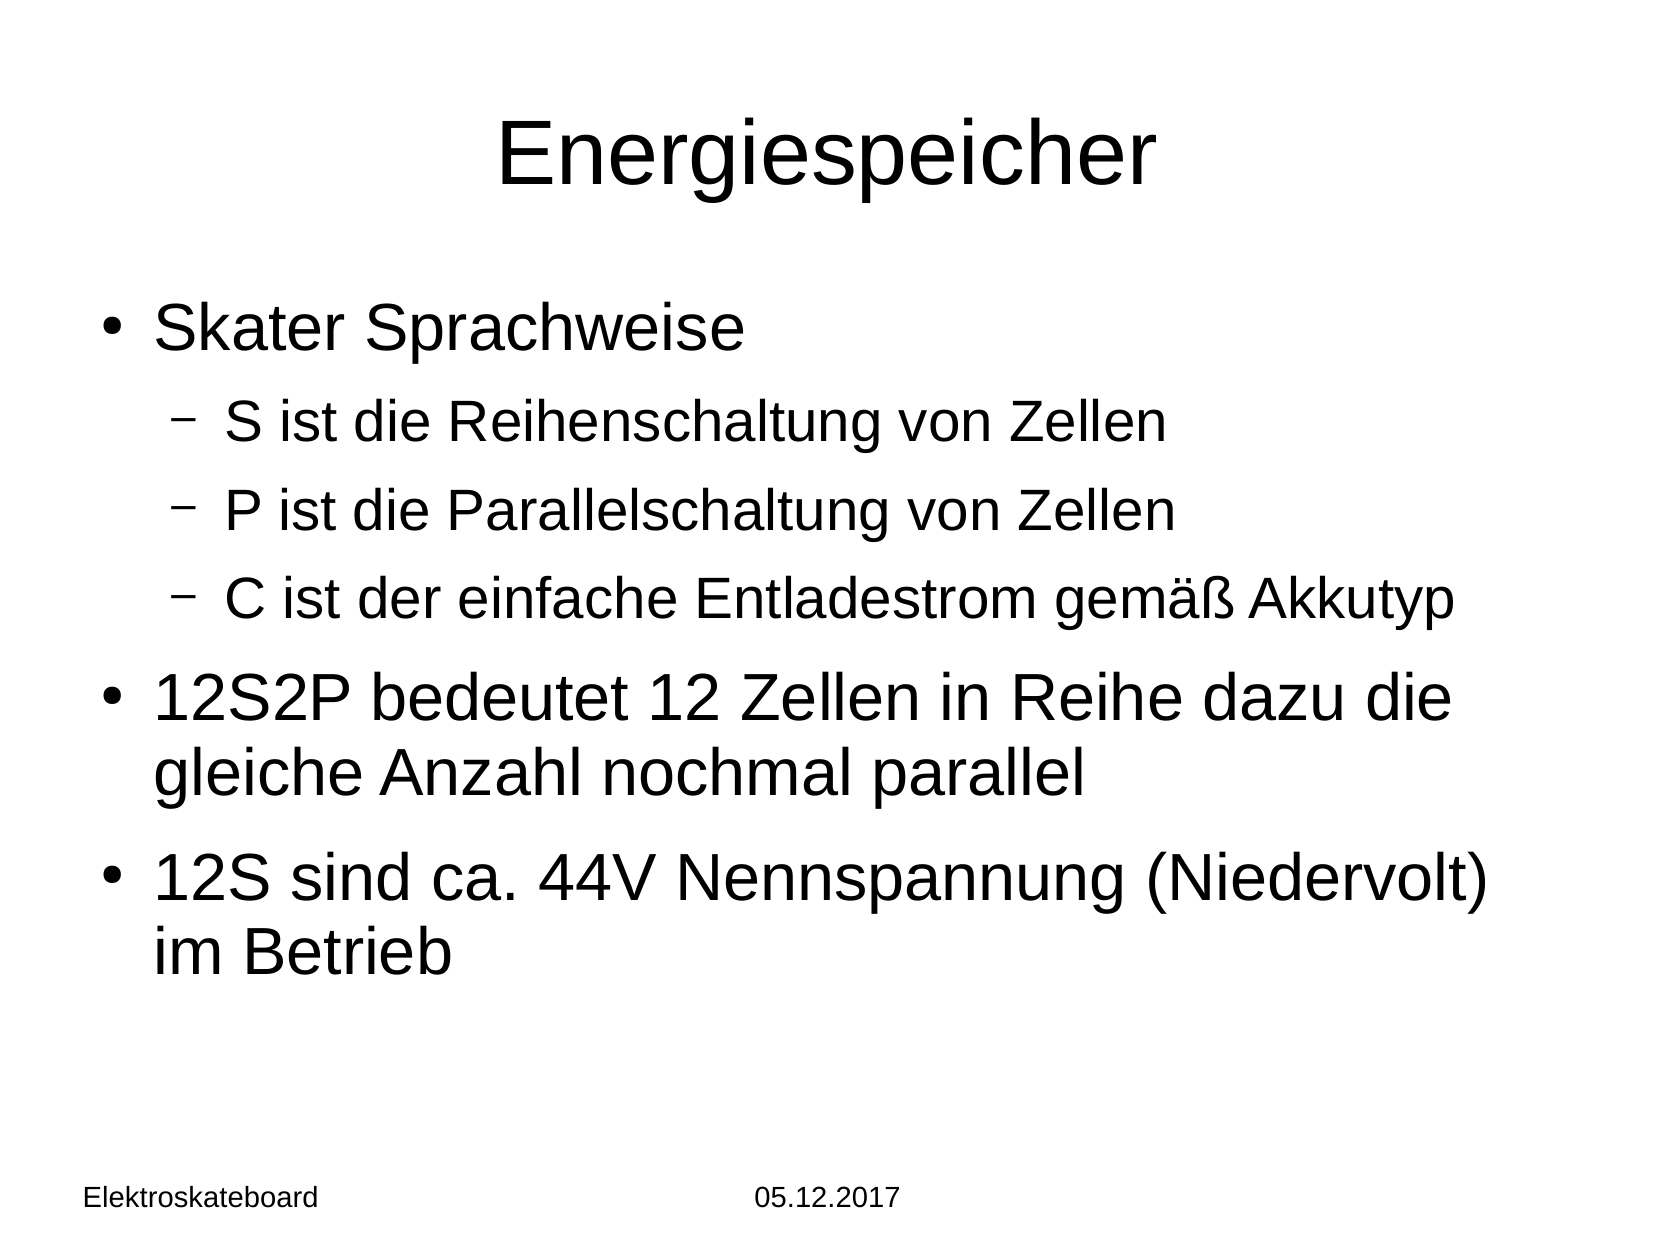

# Energiespeicher
Skater Sprachweise
S ist die Reihenschaltung von Zellen
P ist die Parallelschaltung von Zellen
C ist der einfache Entladestrom gemäß Akkutyp
12S2P bedeutet 12 Zellen in Reihe dazu die gleiche Anzahl nochmal parallel
12S sind ca. 44V Nennspannung (Niedervolt) im Betrieb